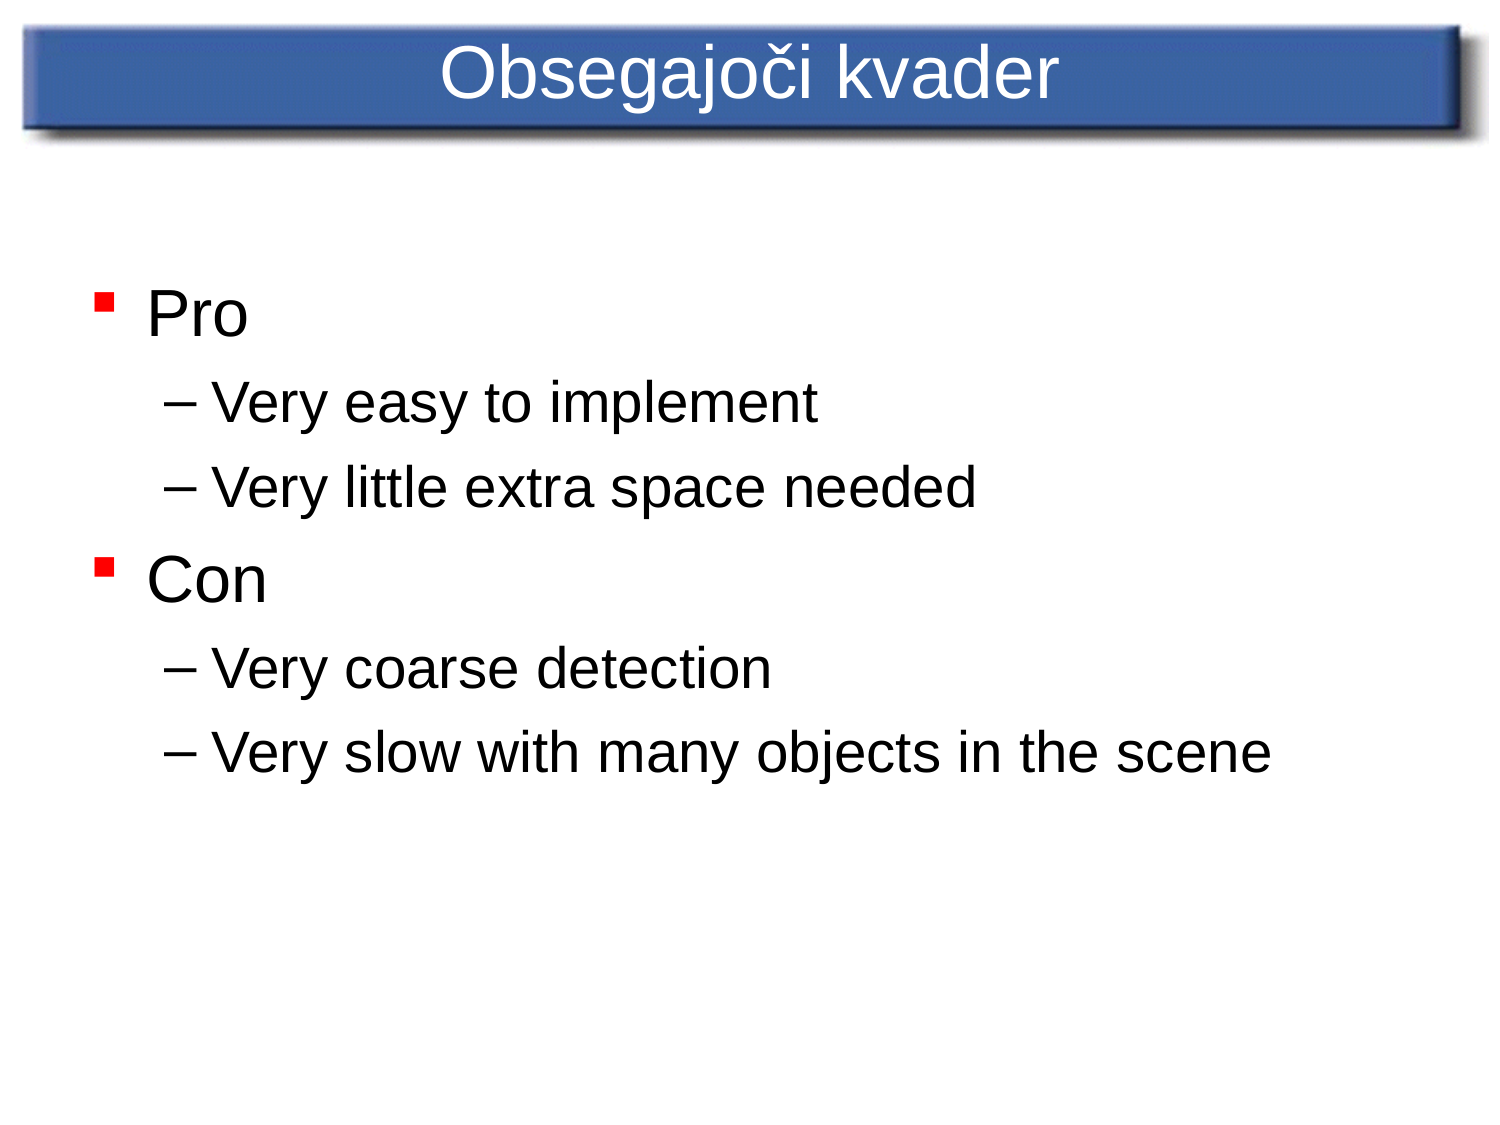

# Obsegajoči kvader
Pro
Very easy to implement
Very little extra space needed
Con
Very coarse detection
Very slow with many objects in the scene